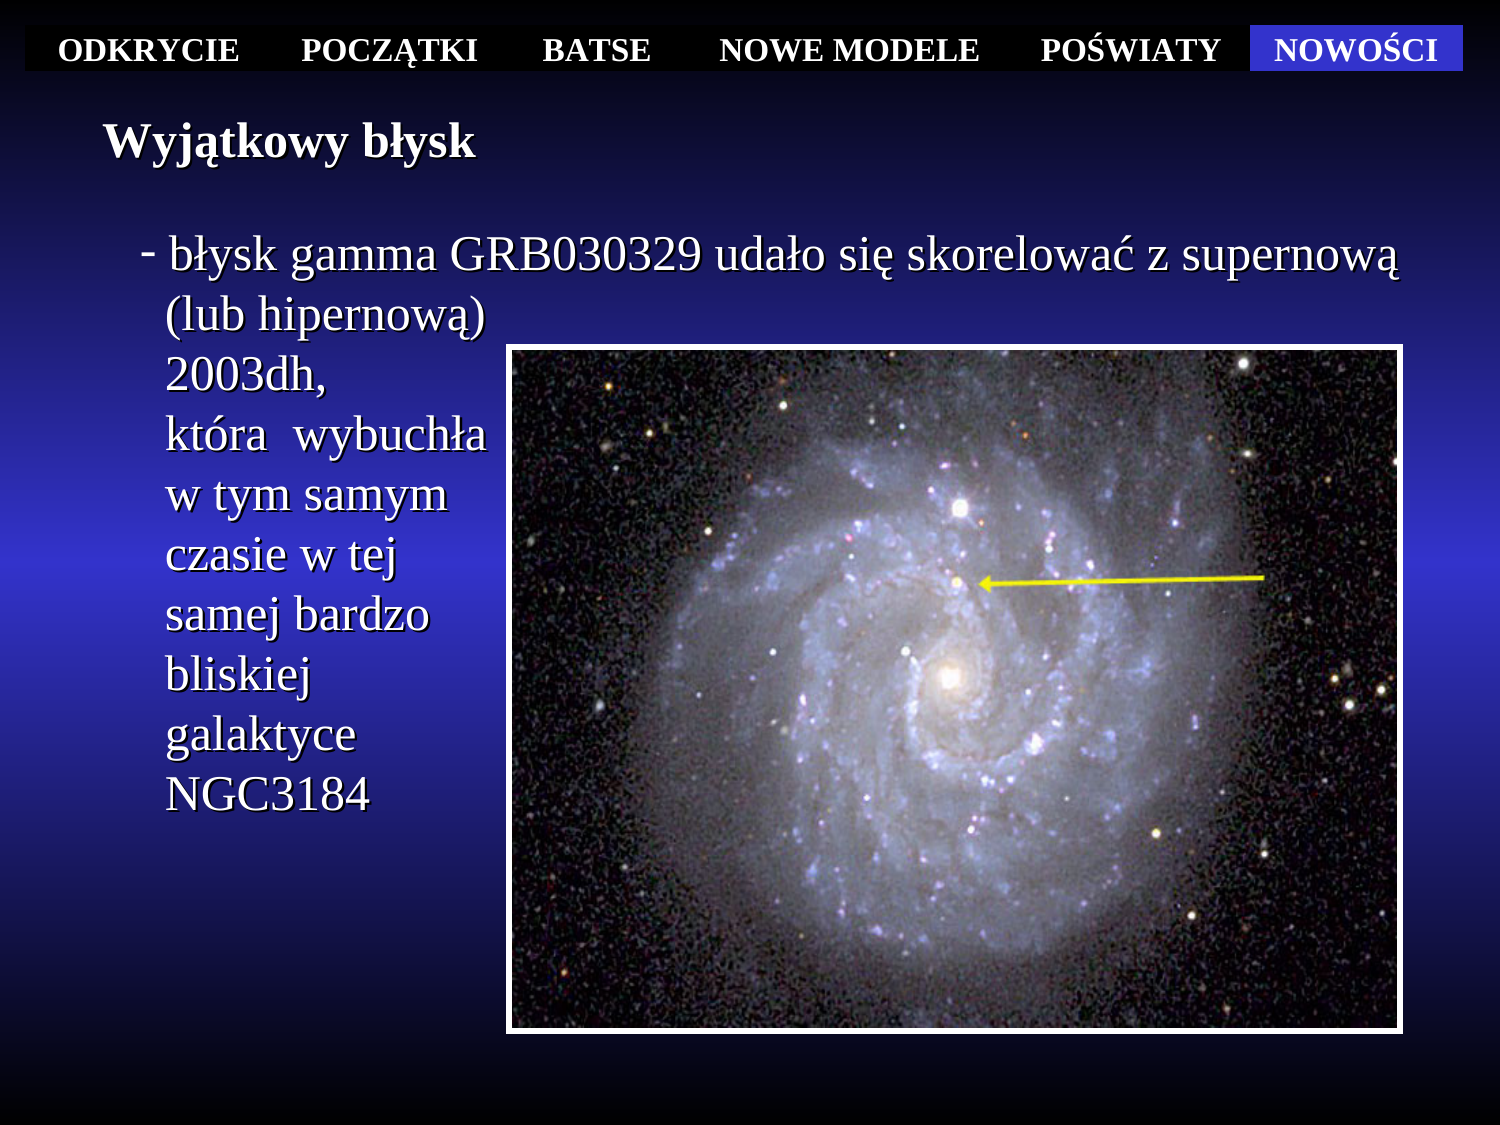

| ODKRYCIE | POCZĄTKI | BATSE | NOWE MODELE | POŚWIATY | NOWOŚCI |
| --- | --- | --- | --- | --- | --- |
Wyjątkowy błysk
 błysk gamma GRB030329 udało się skorelować z supernową
 (lub hipernową)
 2003dh,
 która wybuchła
 w tym samym
 czasie w tej
 samej bardzo
 bliskiej
 galaktyce
 NGC3184